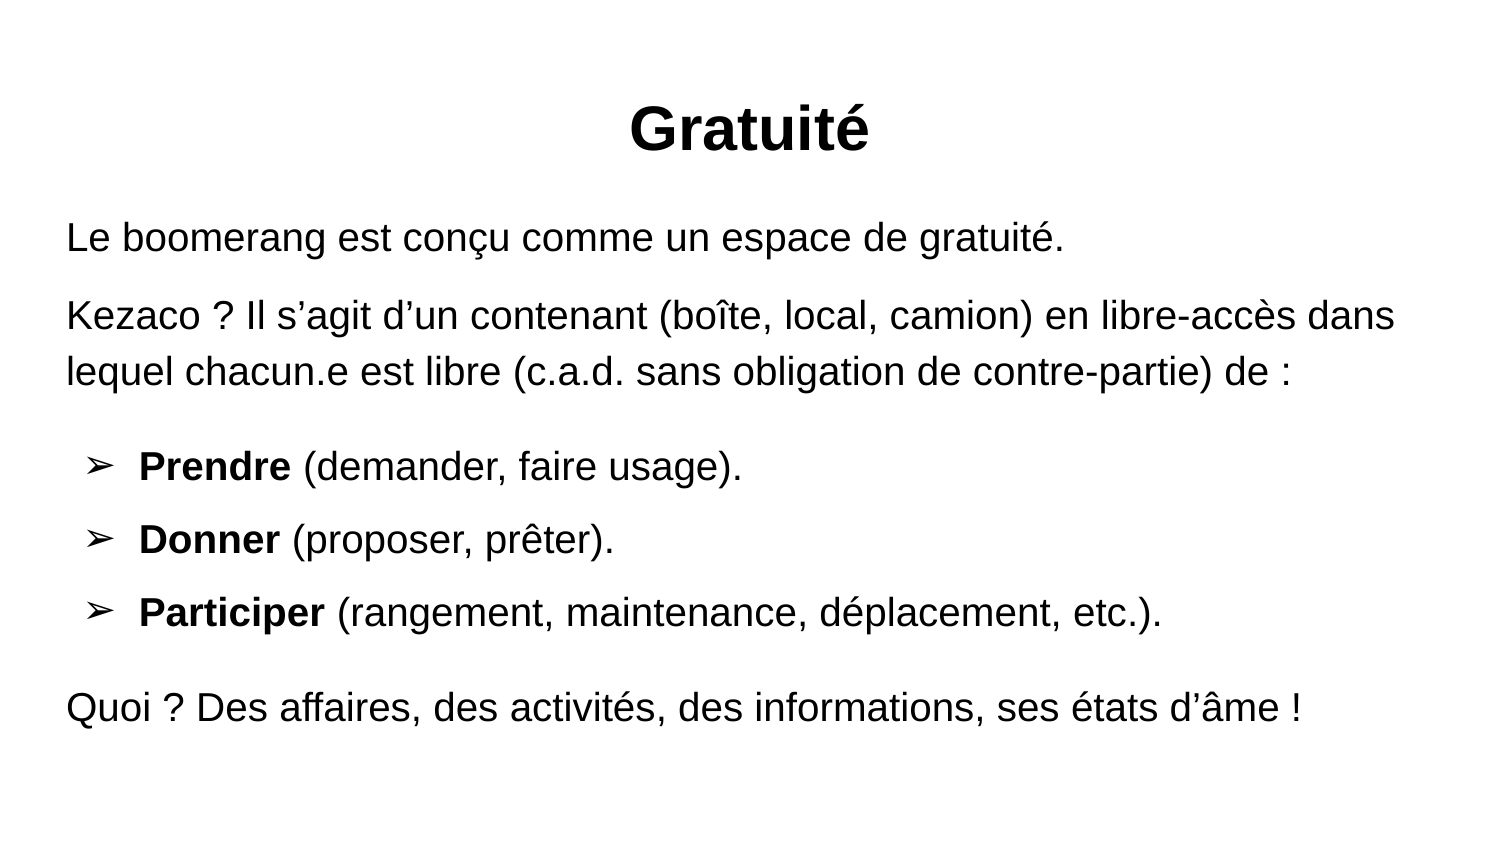

# Gratuité
Le boomerang est conçu comme un espace de gratuité.
Kezaco ? Il s’agit d’un contenant (boîte, local, camion) en libre-accès dans lequel chacun.e est libre (c.a.d. sans obligation de contre-partie) de :
Prendre (demander, faire usage).
Donner (proposer, prêter).
Participer (rangement, maintenance, déplacement, etc.).
Quoi ? Des affaires, des activités, des informations, ses états d’âme !